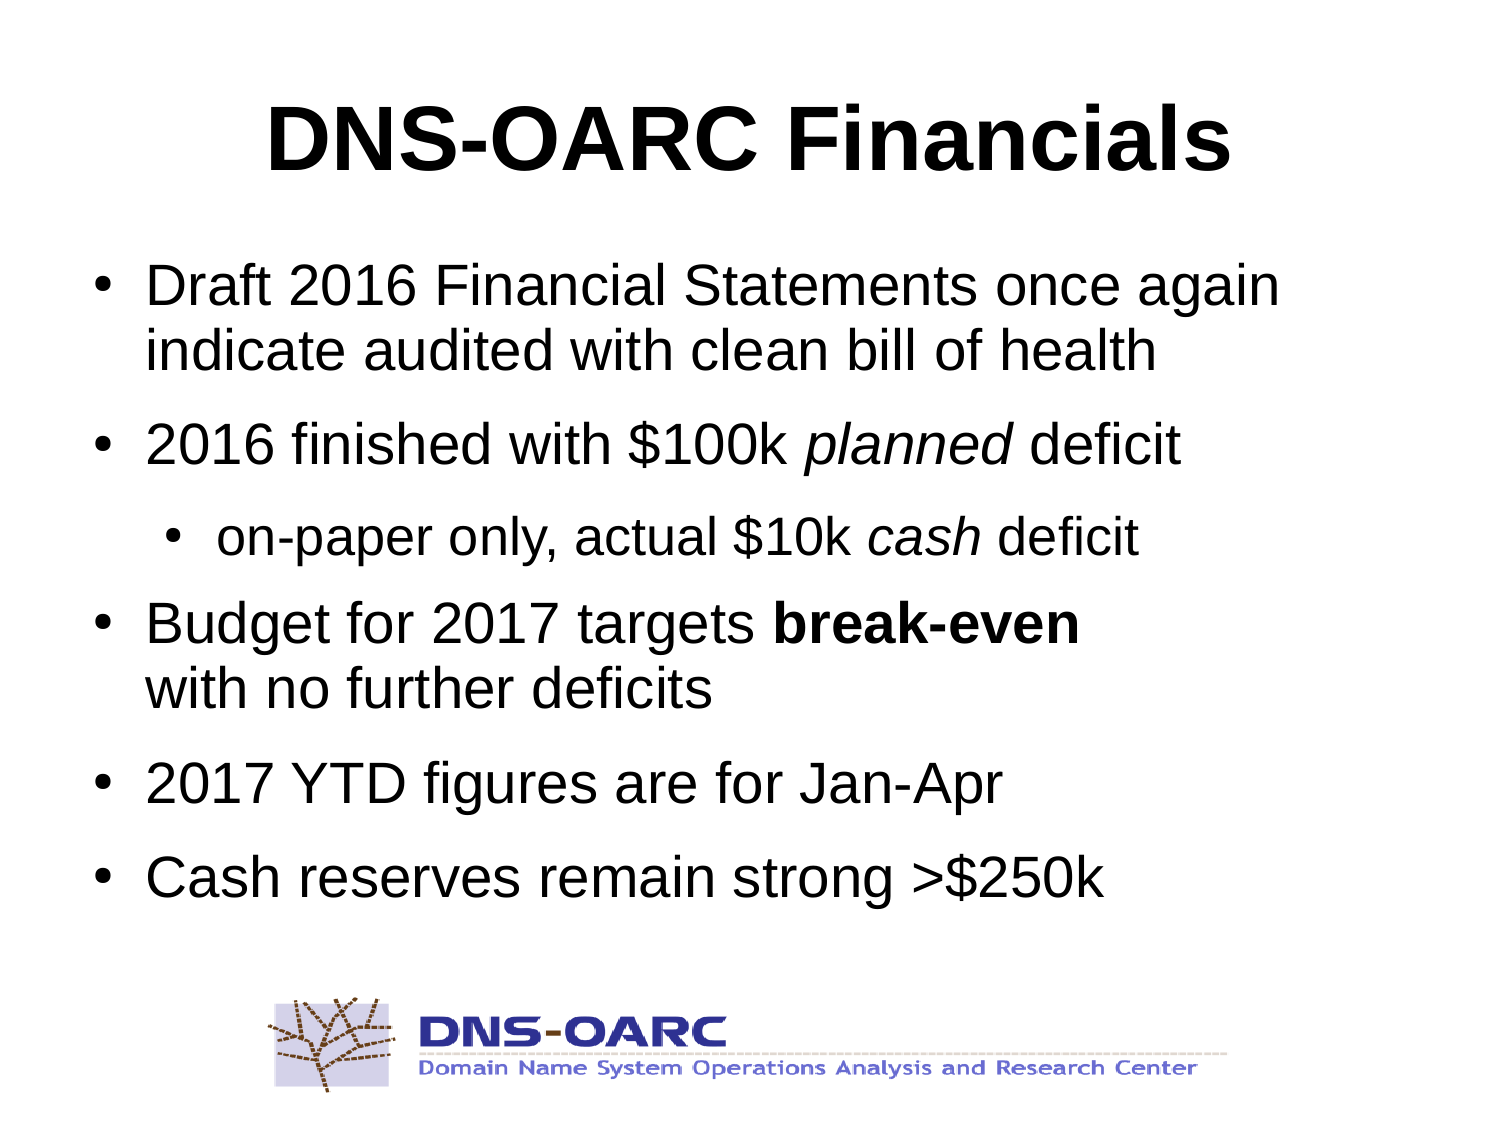

# DNS-OARC Financials
Draft 2016 Financial Statements once again indicate audited with clean bill of health
2016 finished with $100k planned deficit
on-paper only, actual $10k cash deficit
Budget for 2017 targets break-even
with no further deficits
2017 YTD figures are for Jan-Apr
Cash reserves remain strong >$250k